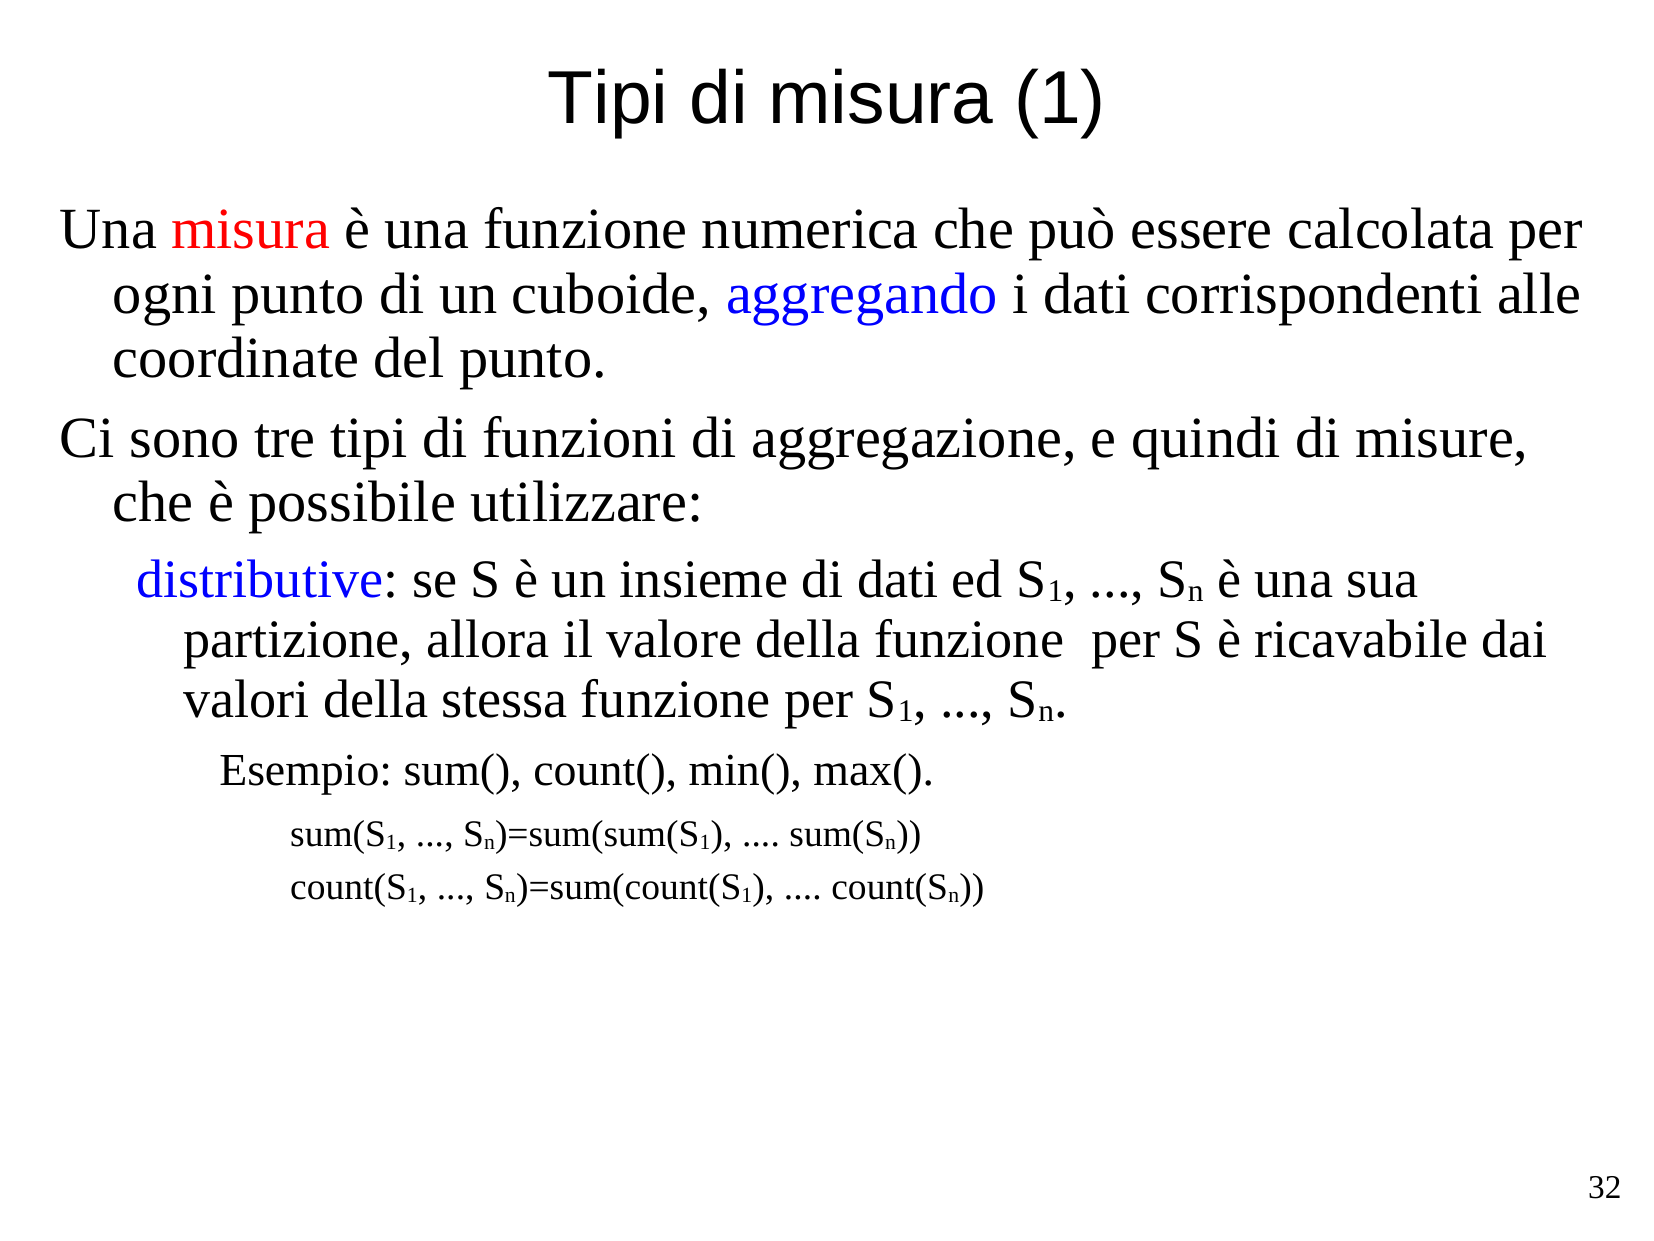

# Tipi di misura (1)
Una misura è una funzione numerica che può essere calcolata per ogni punto di un cuboide, aggregando i dati corrispondenti alle coordinate del punto.
Ci sono tre tipi di funzioni di aggregazione, e quindi di misure, che è possibile utilizzare:
distributive: se S è un insieme di dati ed S1, ..., Sn è una sua partizione, allora il valore della funzione per S è ricavabile dai valori della stessa funzione per S1, ..., Sn.
Esempio: sum(), count(), min(), max().
sum(S1, ..., Sn)=sum(sum(S1), .... sum(Sn))
count(S1, ..., Sn)=sum(count(S1), .... count(Sn))